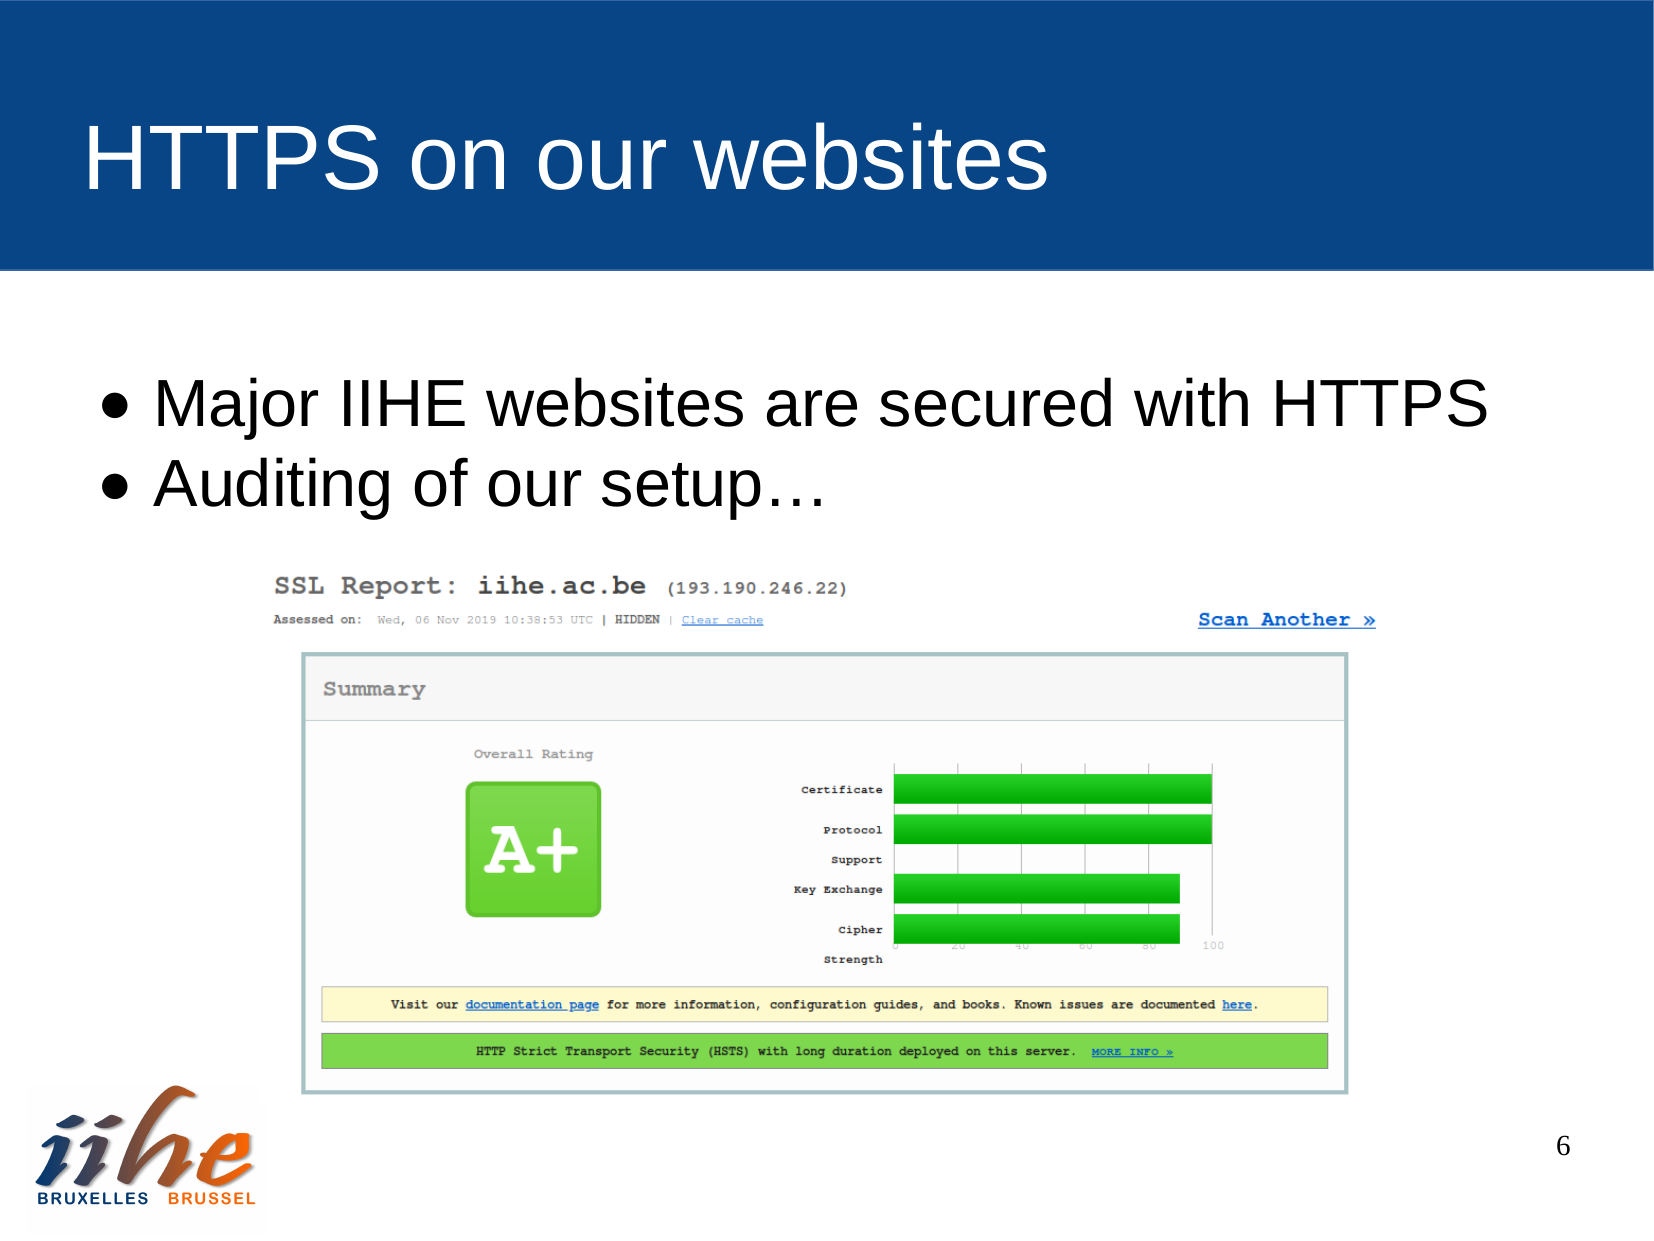

HTTPS on our websites
Major IIHE websites are secured with HTTPS
Auditing of our setup…
6